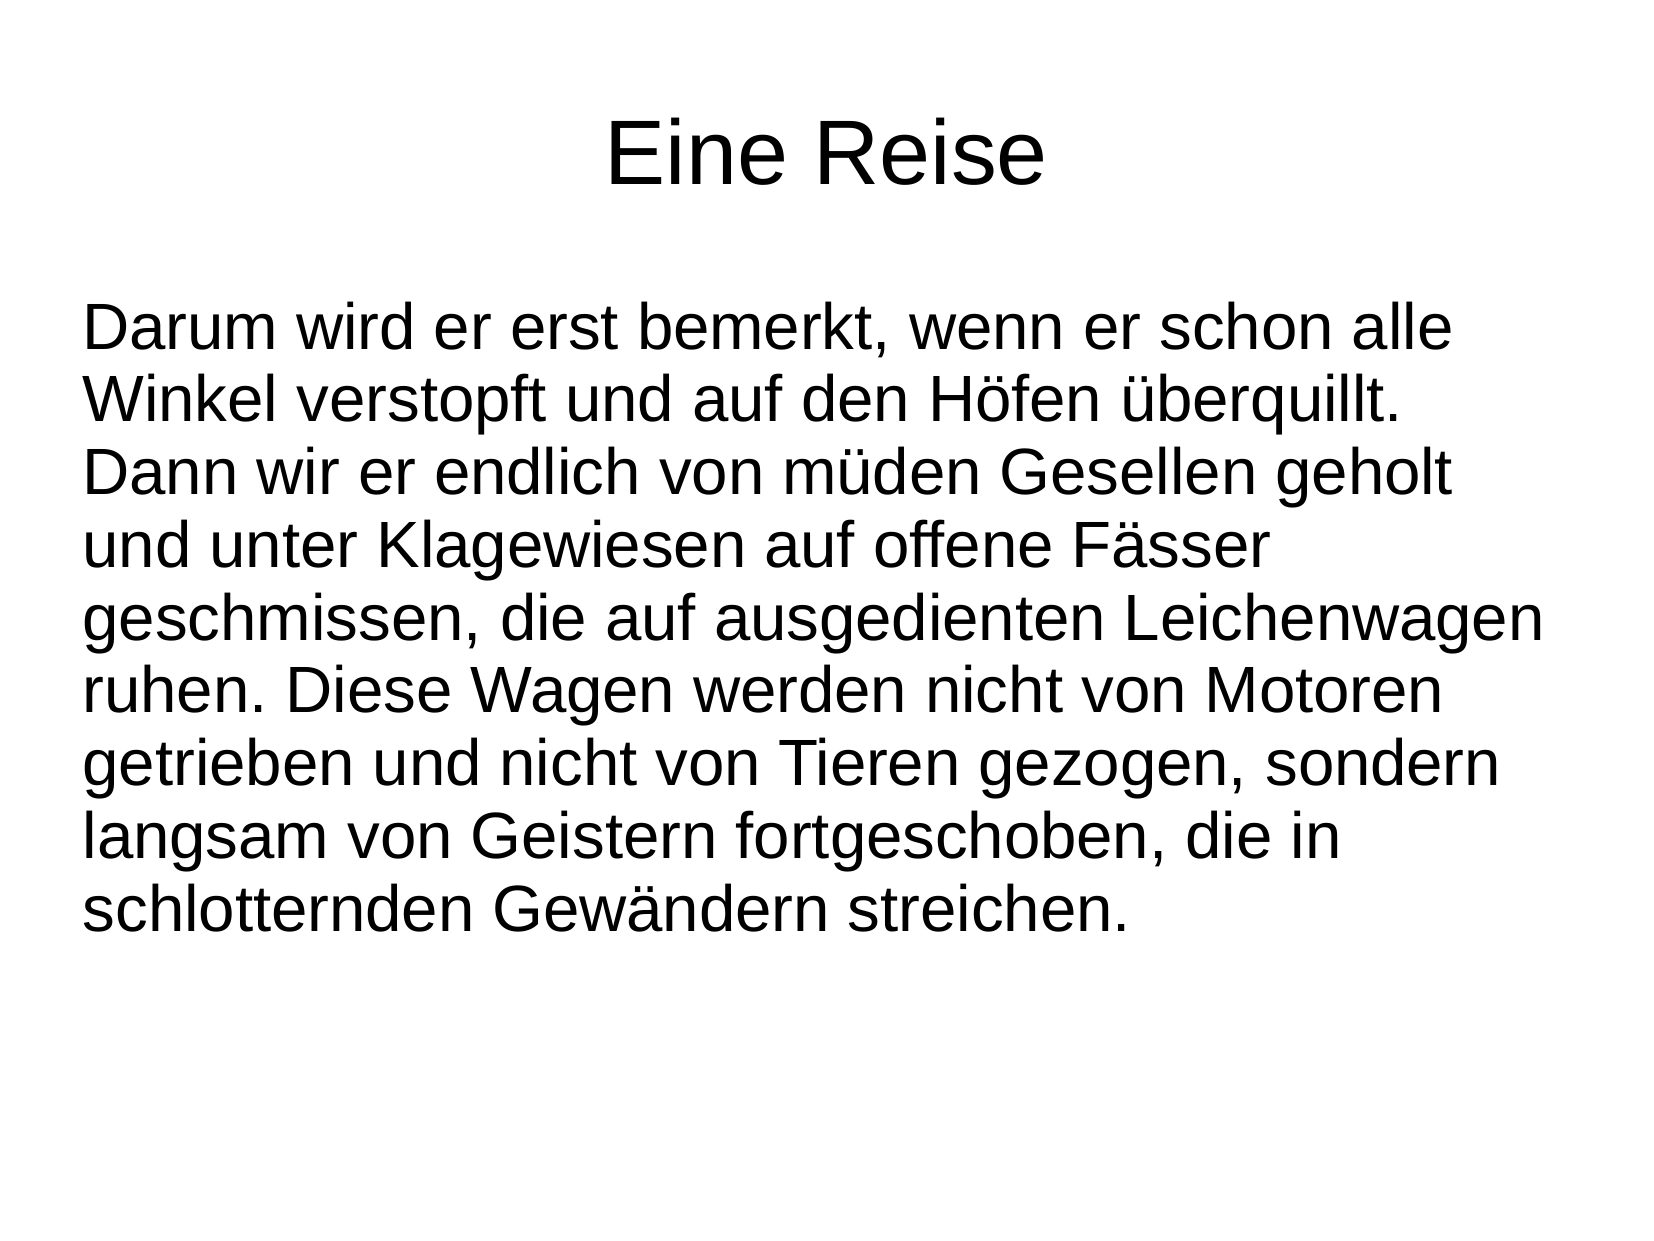

# Eine Reise
Darum wird er erst bemerkt, wenn er schon alle Winkel verstopft und auf den Höfen überquillt. Dann wir er endlich von müden Gesellen geholt und unter Klagewiesen auf offene Fässer geschmissen, die auf ausgedienten Leichenwagen ruhen. Diese Wagen werden nicht von Motoren getrieben und nicht von Tieren gezogen, sondern langsam von Geistern fortgeschoben, die in schlotternden Gewändern streichen.